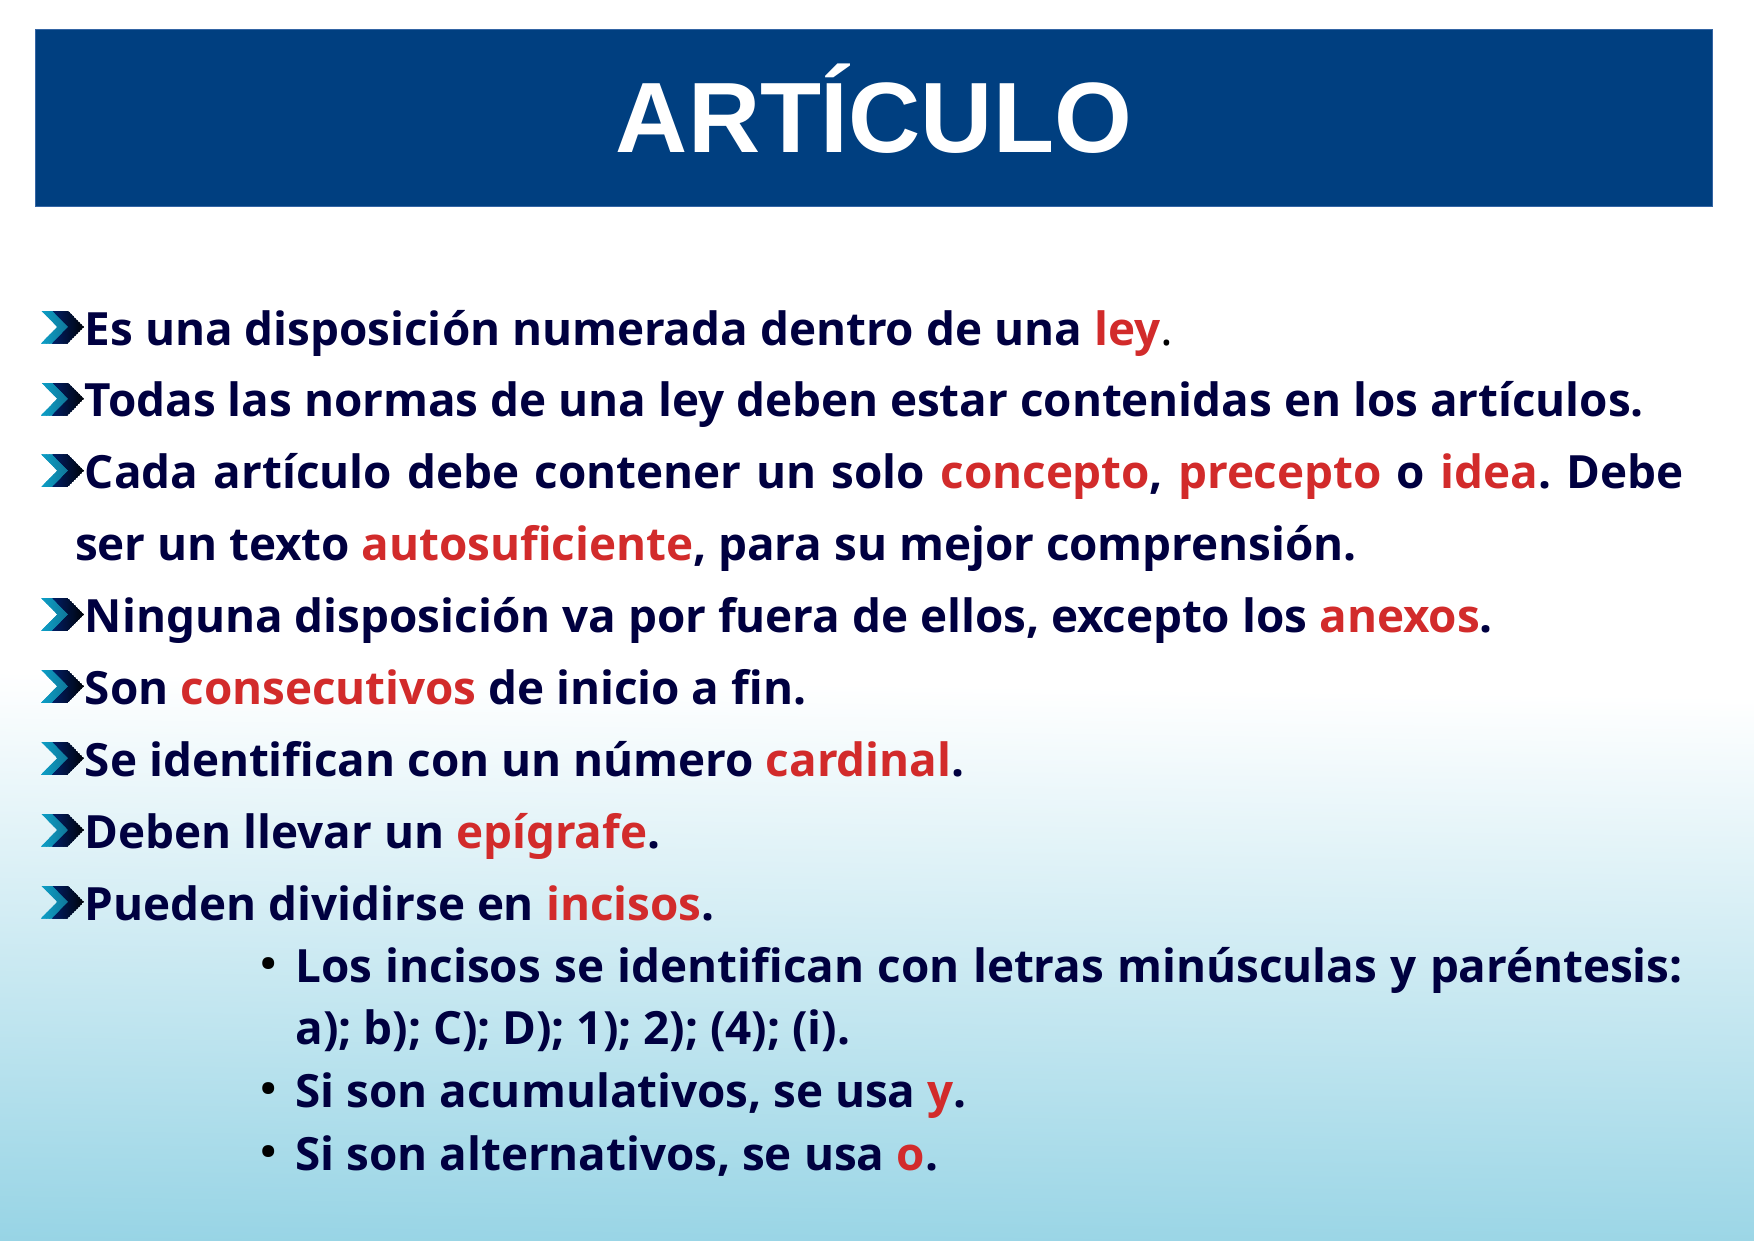

ARTÍCULO
Es una disposición numerada dentro de una ley.
Todas las normas de una ley deben estar contenidas en los artículos.
Cada artículo debe contener un solo concepto, precepto o idea. Debe ser un texto autosuficiente, para su mejor comprensión.
Ninguna disposición va por fuera de ellos, excepto los anexos.
Son consecutivos de inicio a fin.
Se identifican con un número cardinal.
Deben llevar un epígrafe.
Pueden dividirse en incisos.
Los incisos se identifican con letras minúsculas y paréntesis: a); b); C); D); 1); 2); (4); (i).
Si son acumulativos, se usa y.
Si son alternativos, se usa o.
#